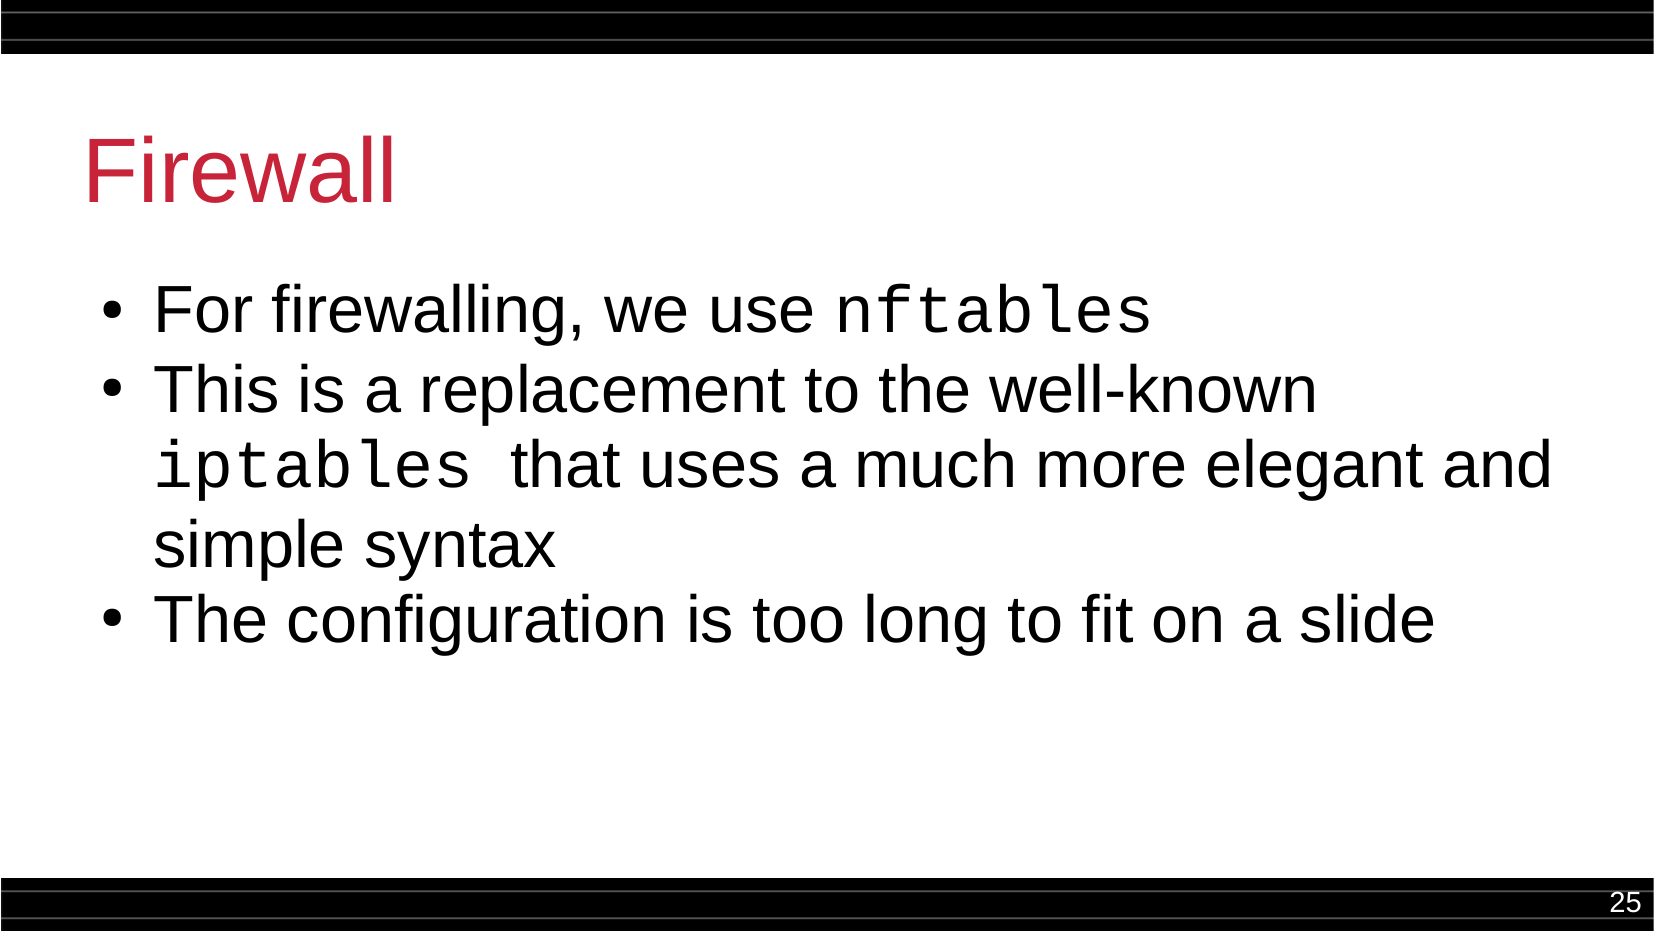

# Firewall
For firewalling, we use nftables
This is a replacement to the well-known iptables that uses a much more elegant and simple syntax
The configuration is too long to fit on a slide